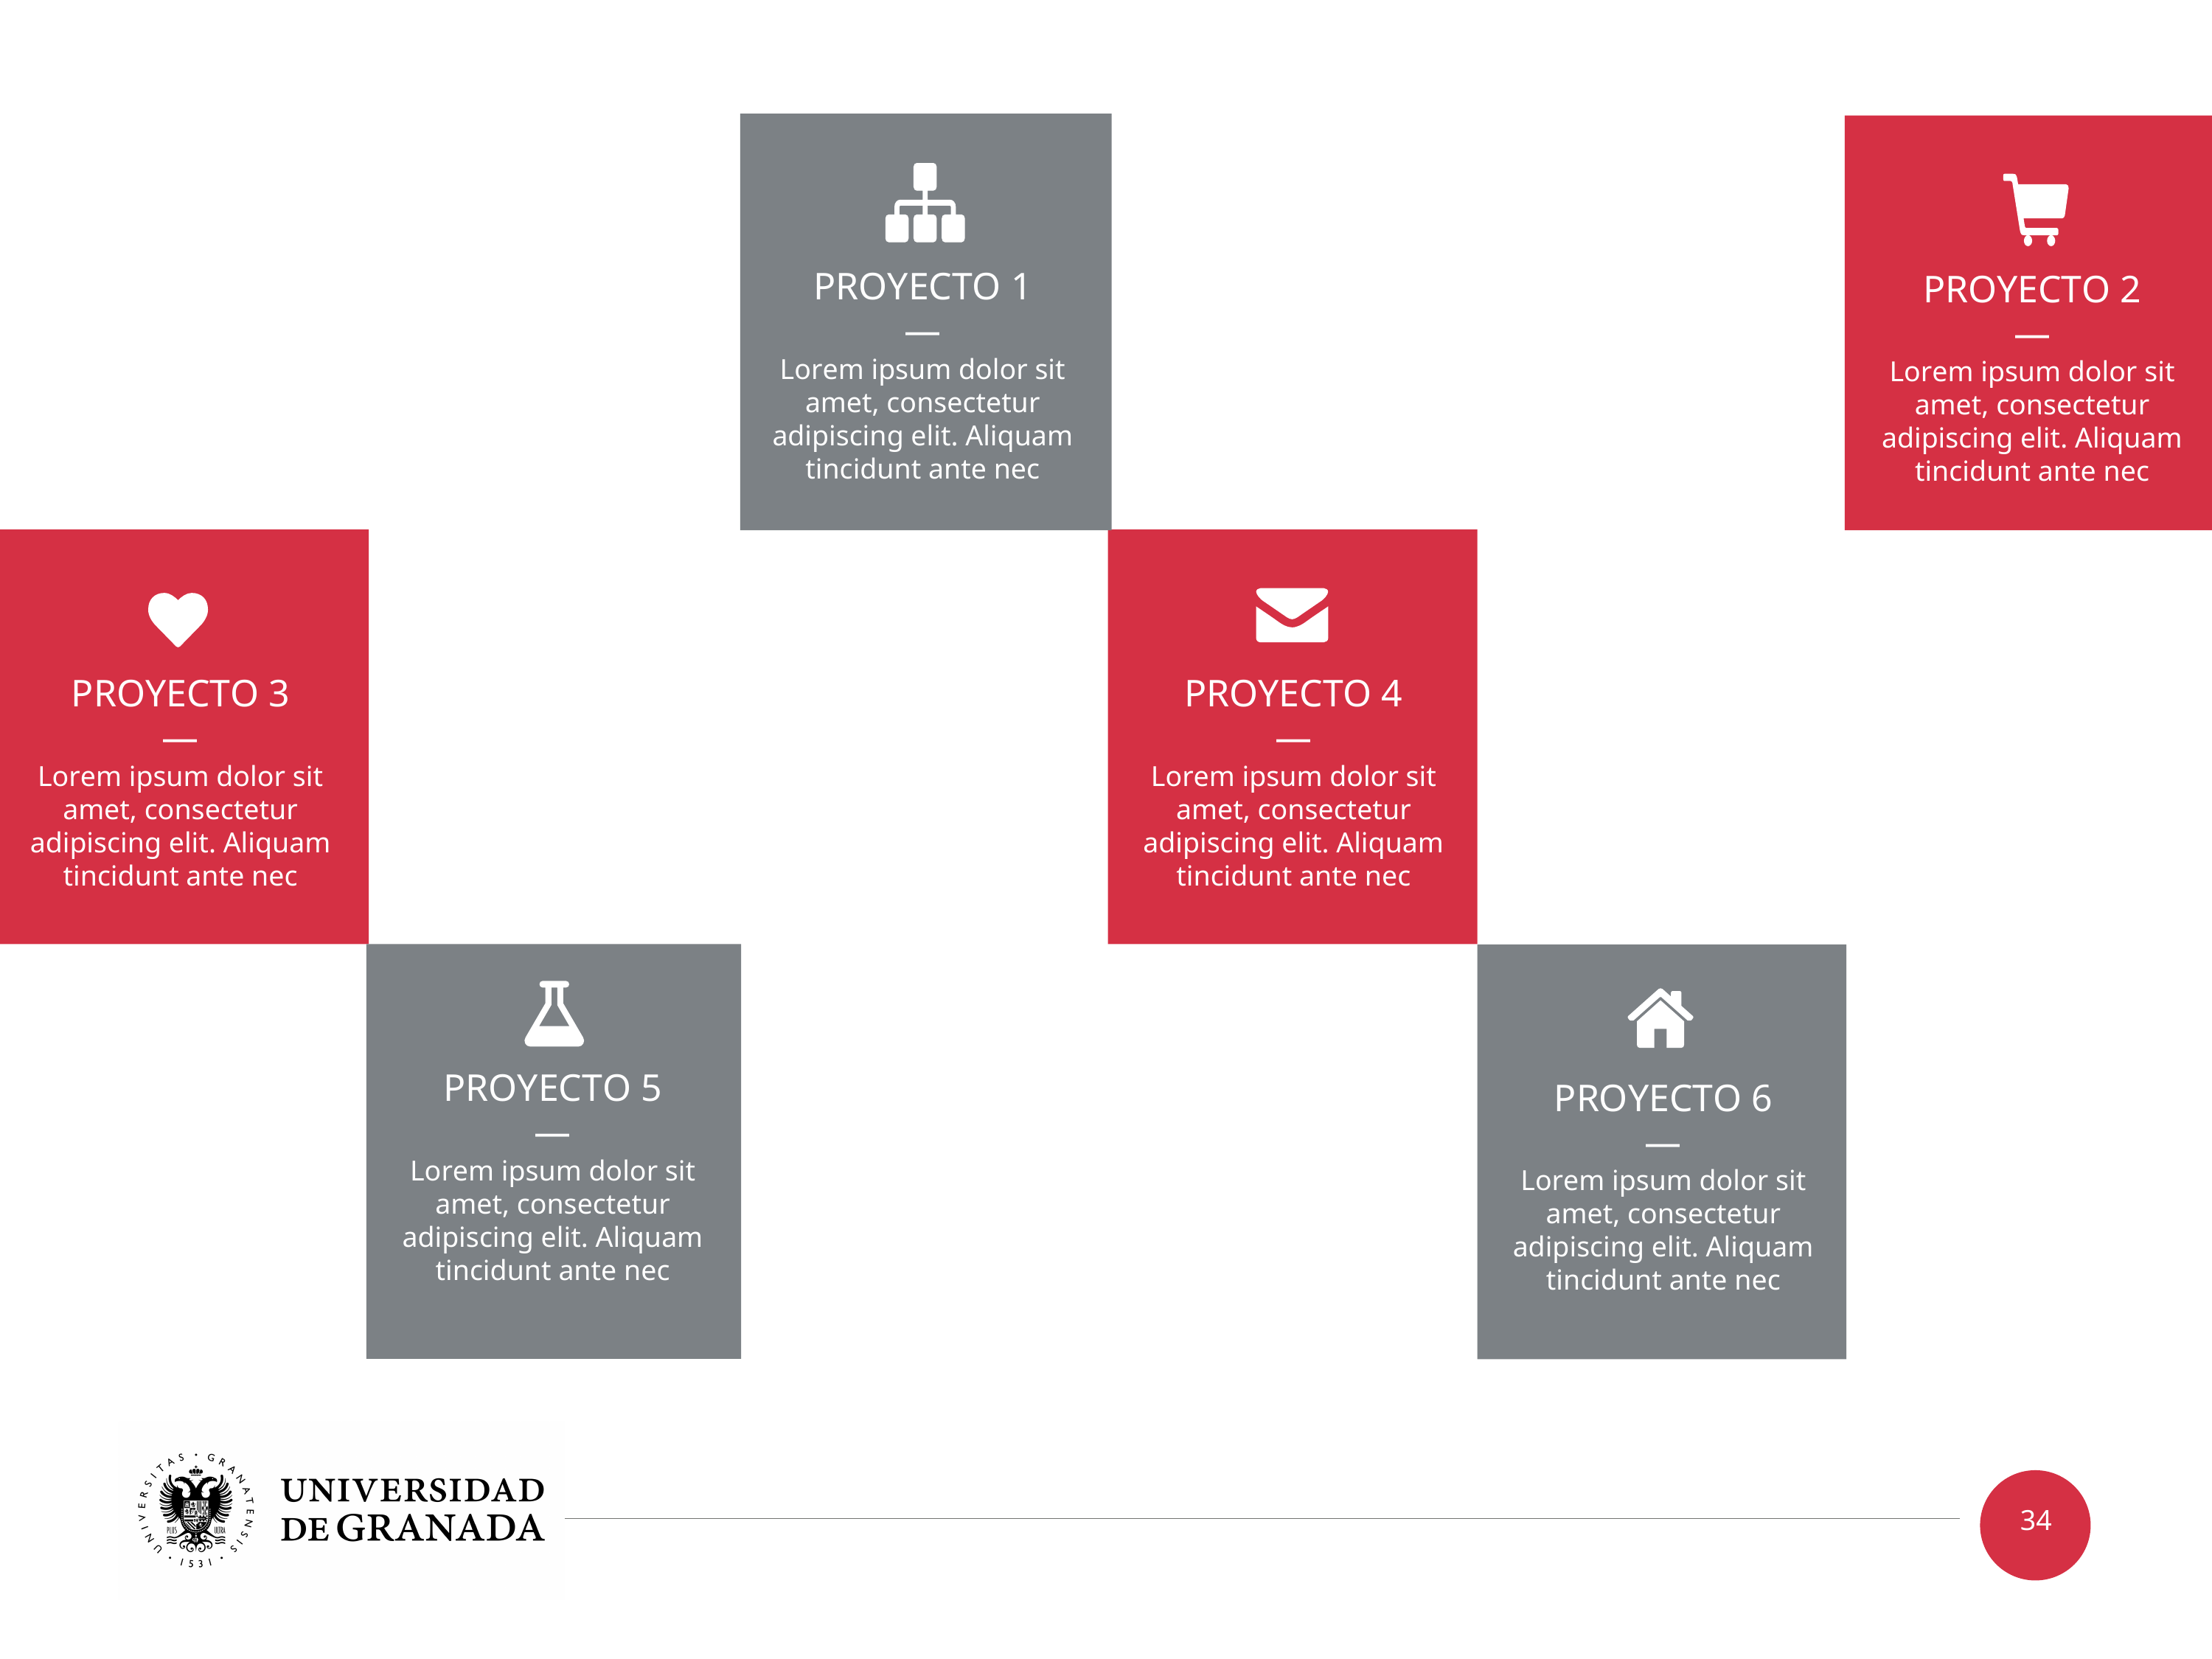

#
PROYECTO 1
—
Lorem ipsum dolor sit amet, consectetur adipiscing elit. Aliquam tincidunt ante nec
PROYECTO 2
—
Lorem ipsum dolor sit amet, consectetur adipiscing elit. Aliquam tincidunt ante nec
PROYECTO 3
—
Lorem ipsum dolor sit amet, consectetur adipiscing elit. Aliquam tincidunt ante nec
PROYECTO 4
—
Lorem ipsum dolor sit amet, consectetur adipiscing elit. Aliquam tincidunt ante nec
PROYECTO 5
—
Lorem ipsum dolor sit amet, consectetur adipiscing elit. Aliquam tincidunt ante nec
PROYECTO 6
—
Lorem ipsum dolor sit amet, consectetur adipiscing elit. Aliquam tincidunt ante nec